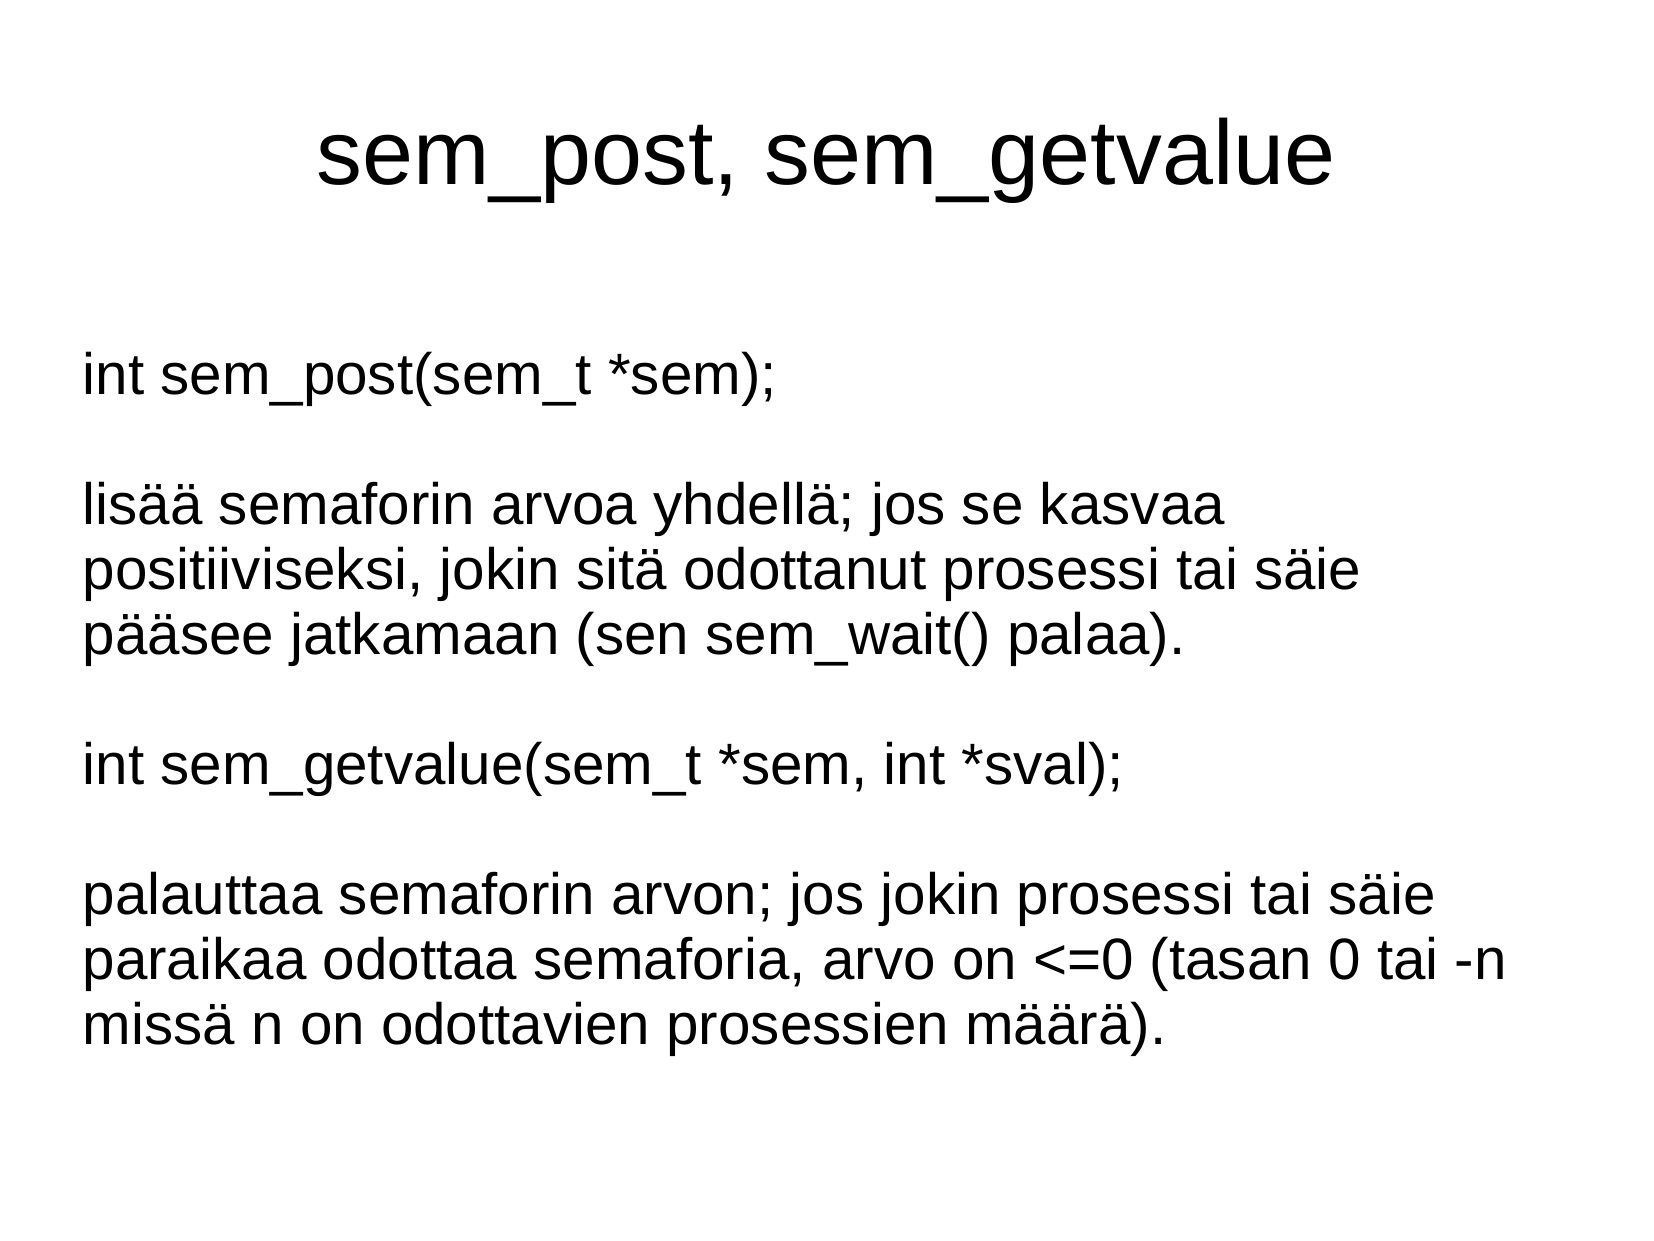

# sem_post, sem_getvalue
int sem_post(sem_t *sem);
lisää semaforin arvoa yhdellä; jos se kasvaa positiiviseksi, jokin sitä odottanut prosessi tai säie pääsee jatkamaan (sen sem_wait() palaa).
int sem_getvalue(sem_t *sem, int *sval);
palauttaa semaforin arvon; jos jokin prosessi tai säie paraikaa odottaa semaforia, arvo on <=0 (tasan 0 tai -n missä n on odottavien prosessien määrä).